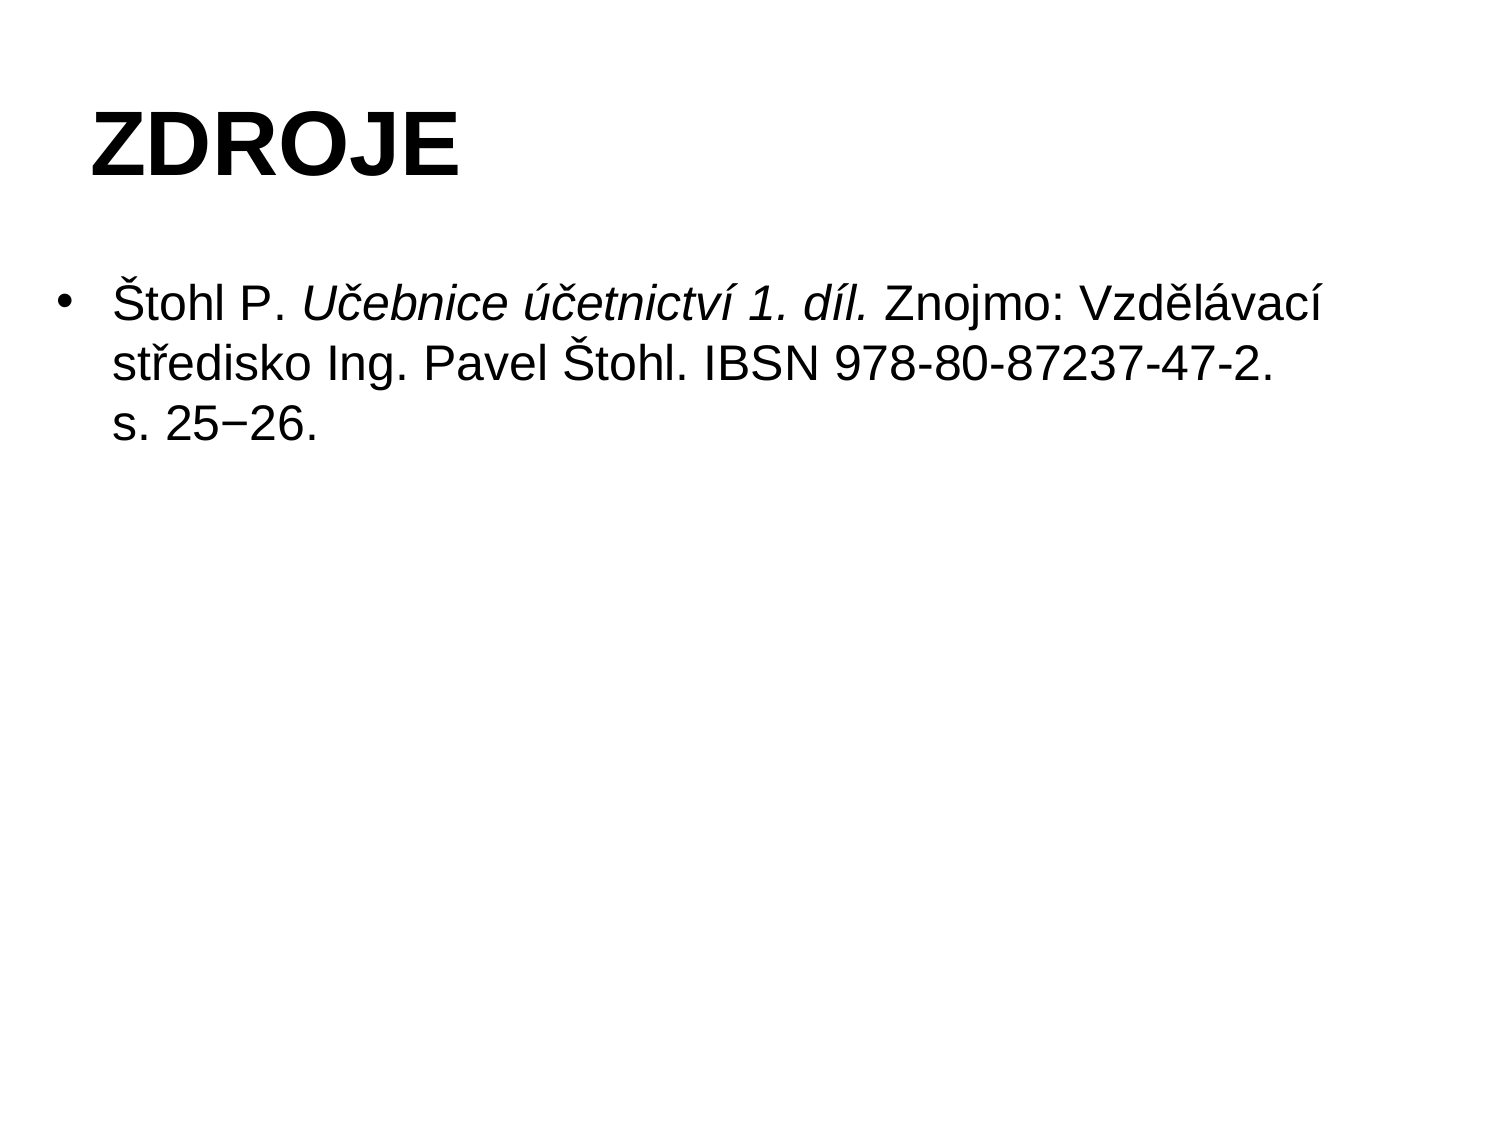

# ZDROJE
Štohl P. Učebnice účetnictví 1. díl. Znojmo: Vzdělávací středisko Ing. Pavel Štohl. IBSN 978-80-87237-47-2.
s. 25−26.